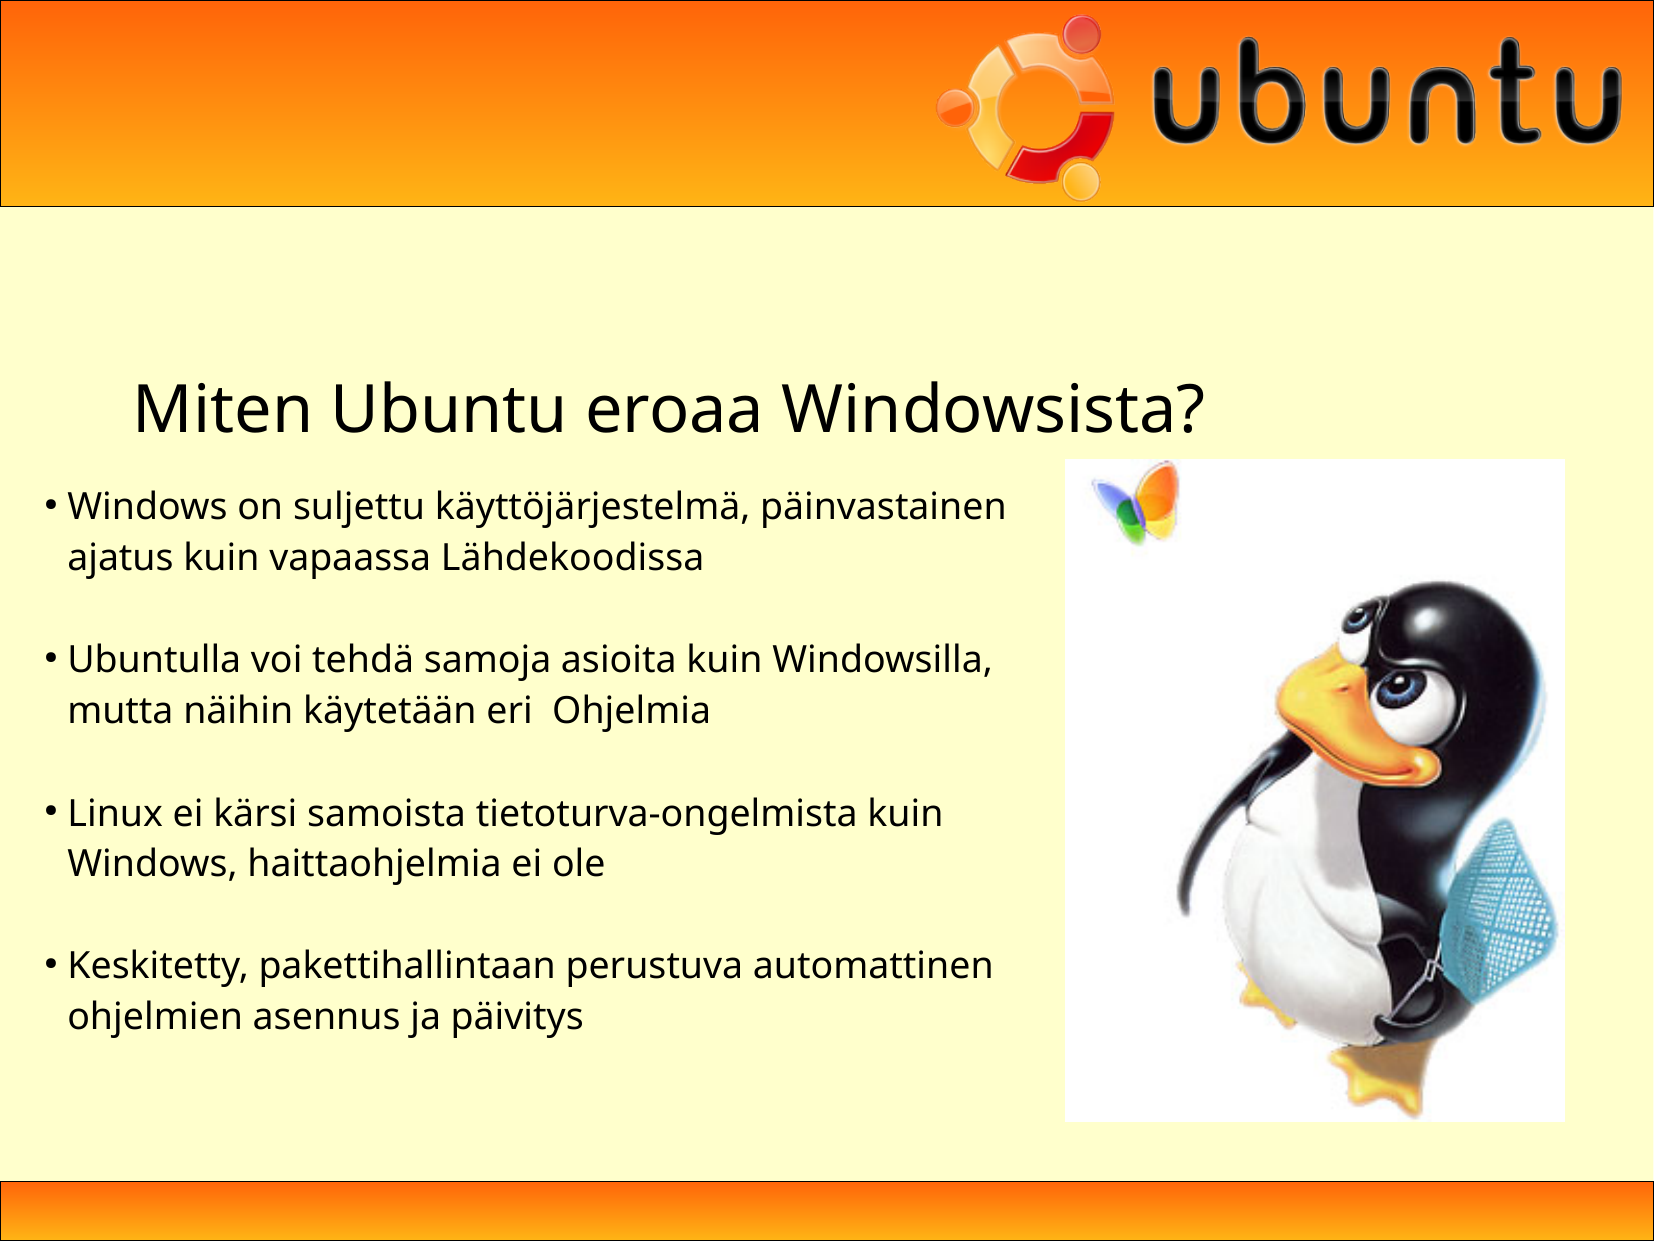

Miten Ubuntu eroaa Windowsista?
 Windows on suljettu käyttöjärjestelmä, päinvastainen
 ajatus kuin vapaassa Lähdekoodissa
 Ubuntulla voi tehdä samoja asioita kuin Windowsilla,
 mutta näihin käytetään eri Ohjelmia
 Linux ei kärsi samoista tietoturva-ongelmista kuin
 Windows, haittaohjelmia ei ole
 Keskitetty, pakettihallintaan perustuva automattinen
 ohjelmien asennus ja päivitys